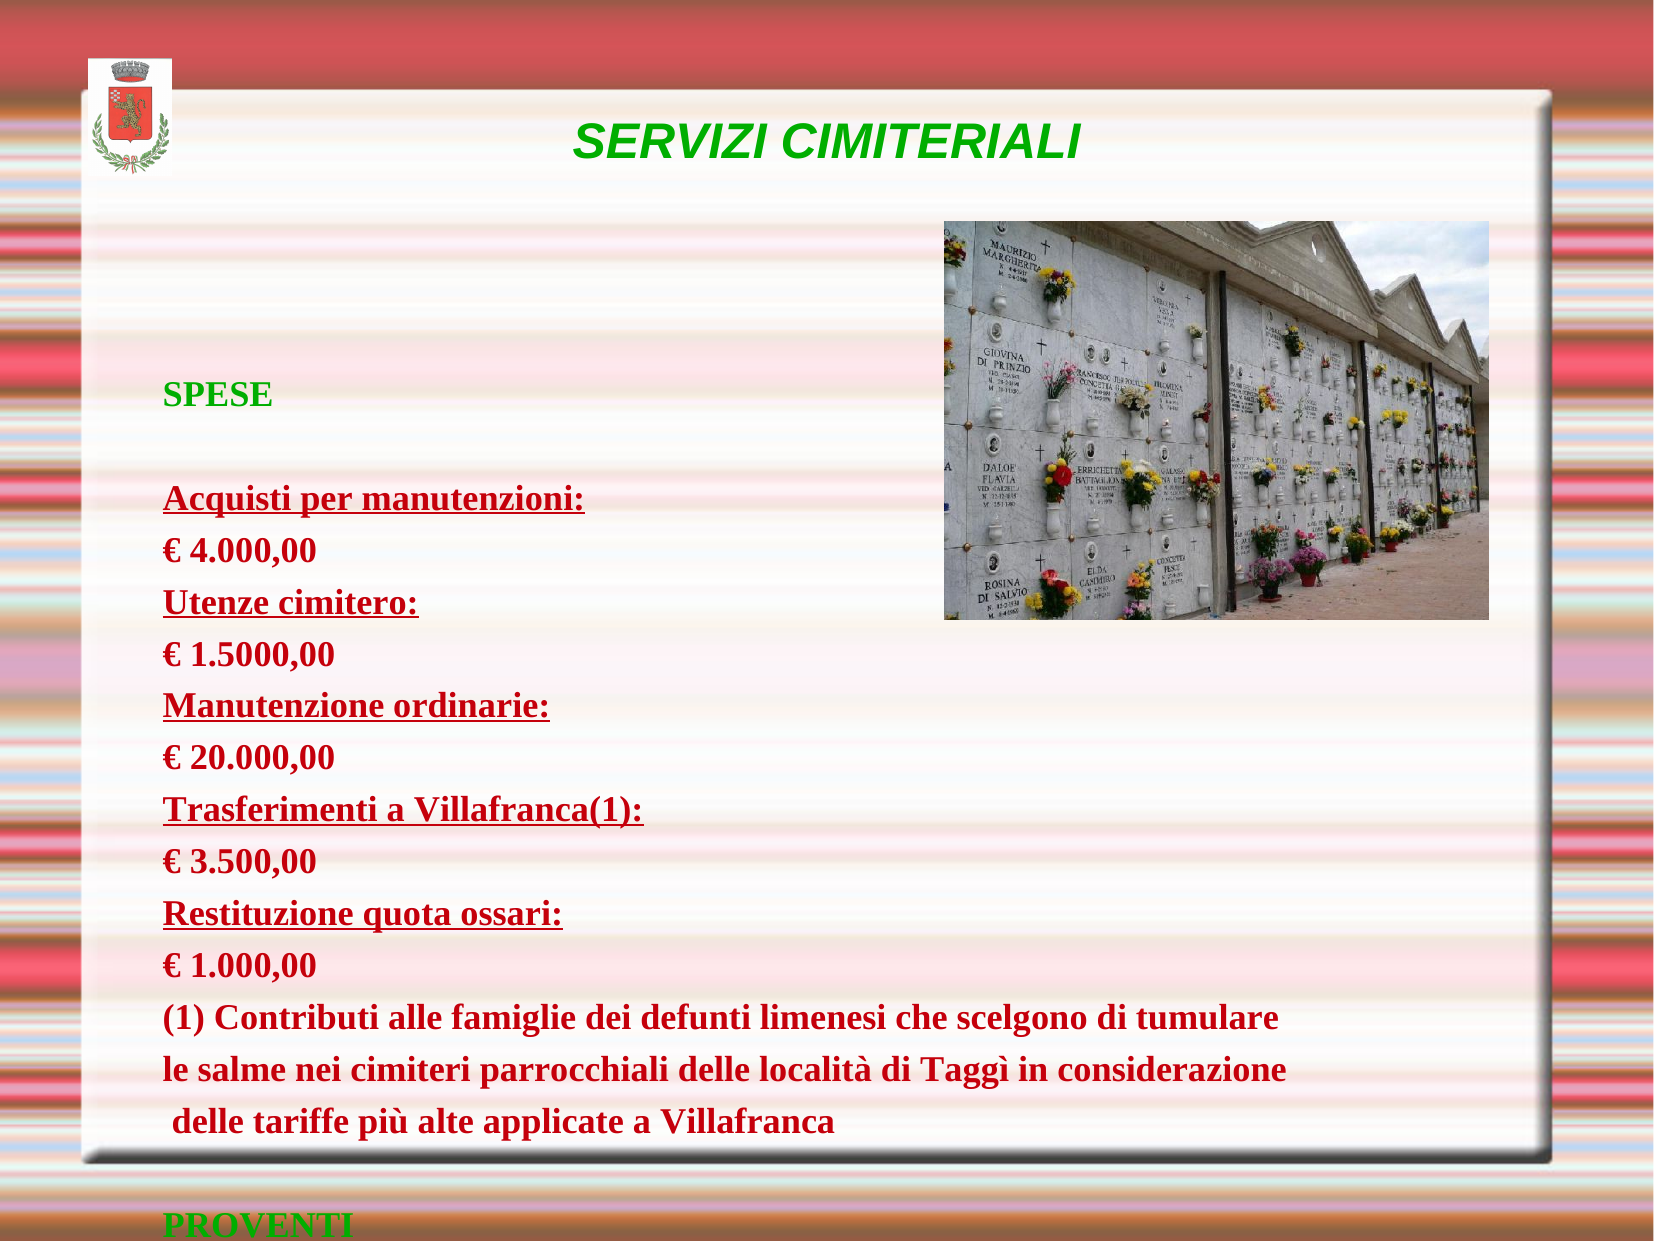

SPESE
Acquisti per manutenzioni:
€ 4.000,00
Utenze cimitero:
€ 1.5000,00
Manutenzione ordinarie:
€ 20.000,00
Trasferimenti a Villafranca(1):
€ 3.500,00
Restituzione quota ossari:
€ 1.000,00
(1) Contributi alle famiglie dei defunti limenesi che scelgono di tumulare
le salme nei cimiteri parrocchiali delle località di Taggì in considerazione
 delle tariffe più alte applicate a Villafranca
PROVENTI
Proventi illuminazione votiva:
€ 8.000,00
Proventi servizi cimiteriali:
€ 3.000,00
Proventi loculi cimiteri:
€ 45.000,00
# SERVIZI CIMITERIALI